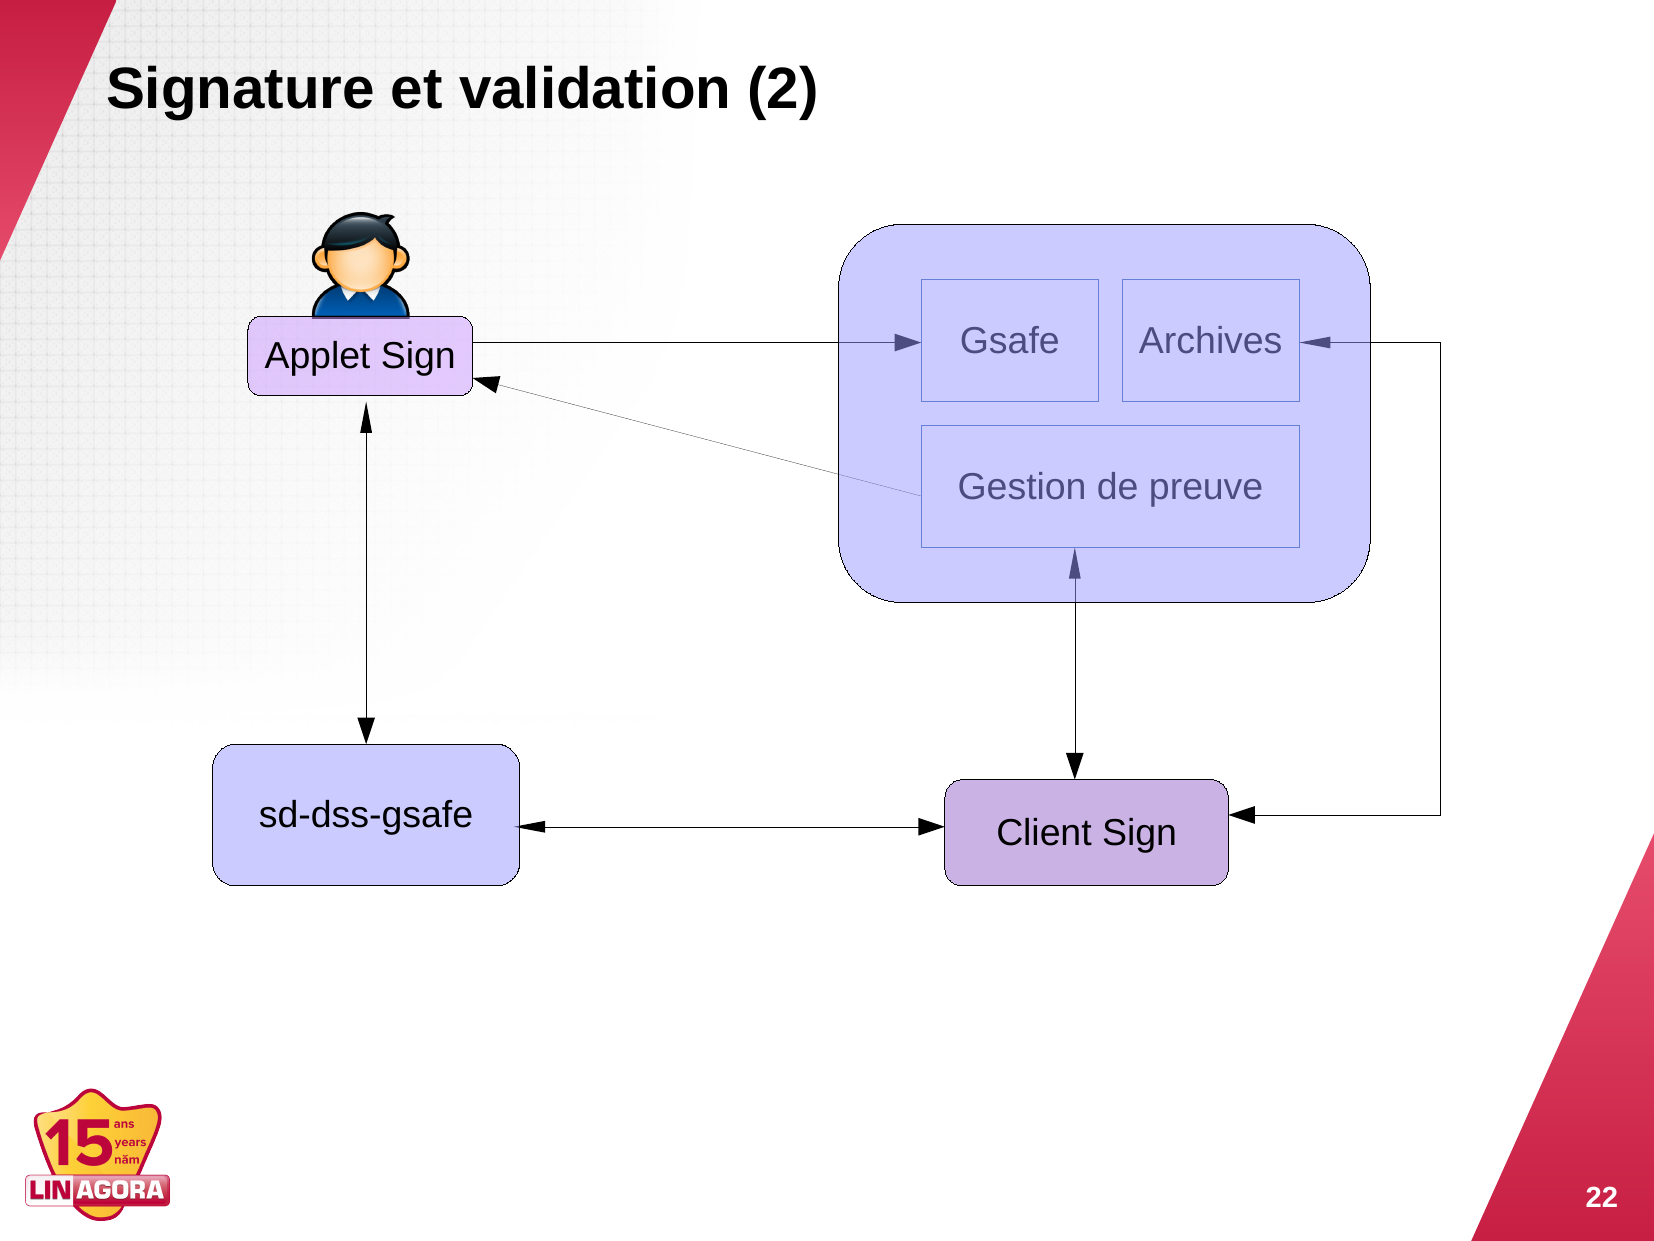

# Signature et validation (2)
Gsafe
Archives
Applet Sign
Gestion de preuve
sd-dss-gsafe
Client Sign
22